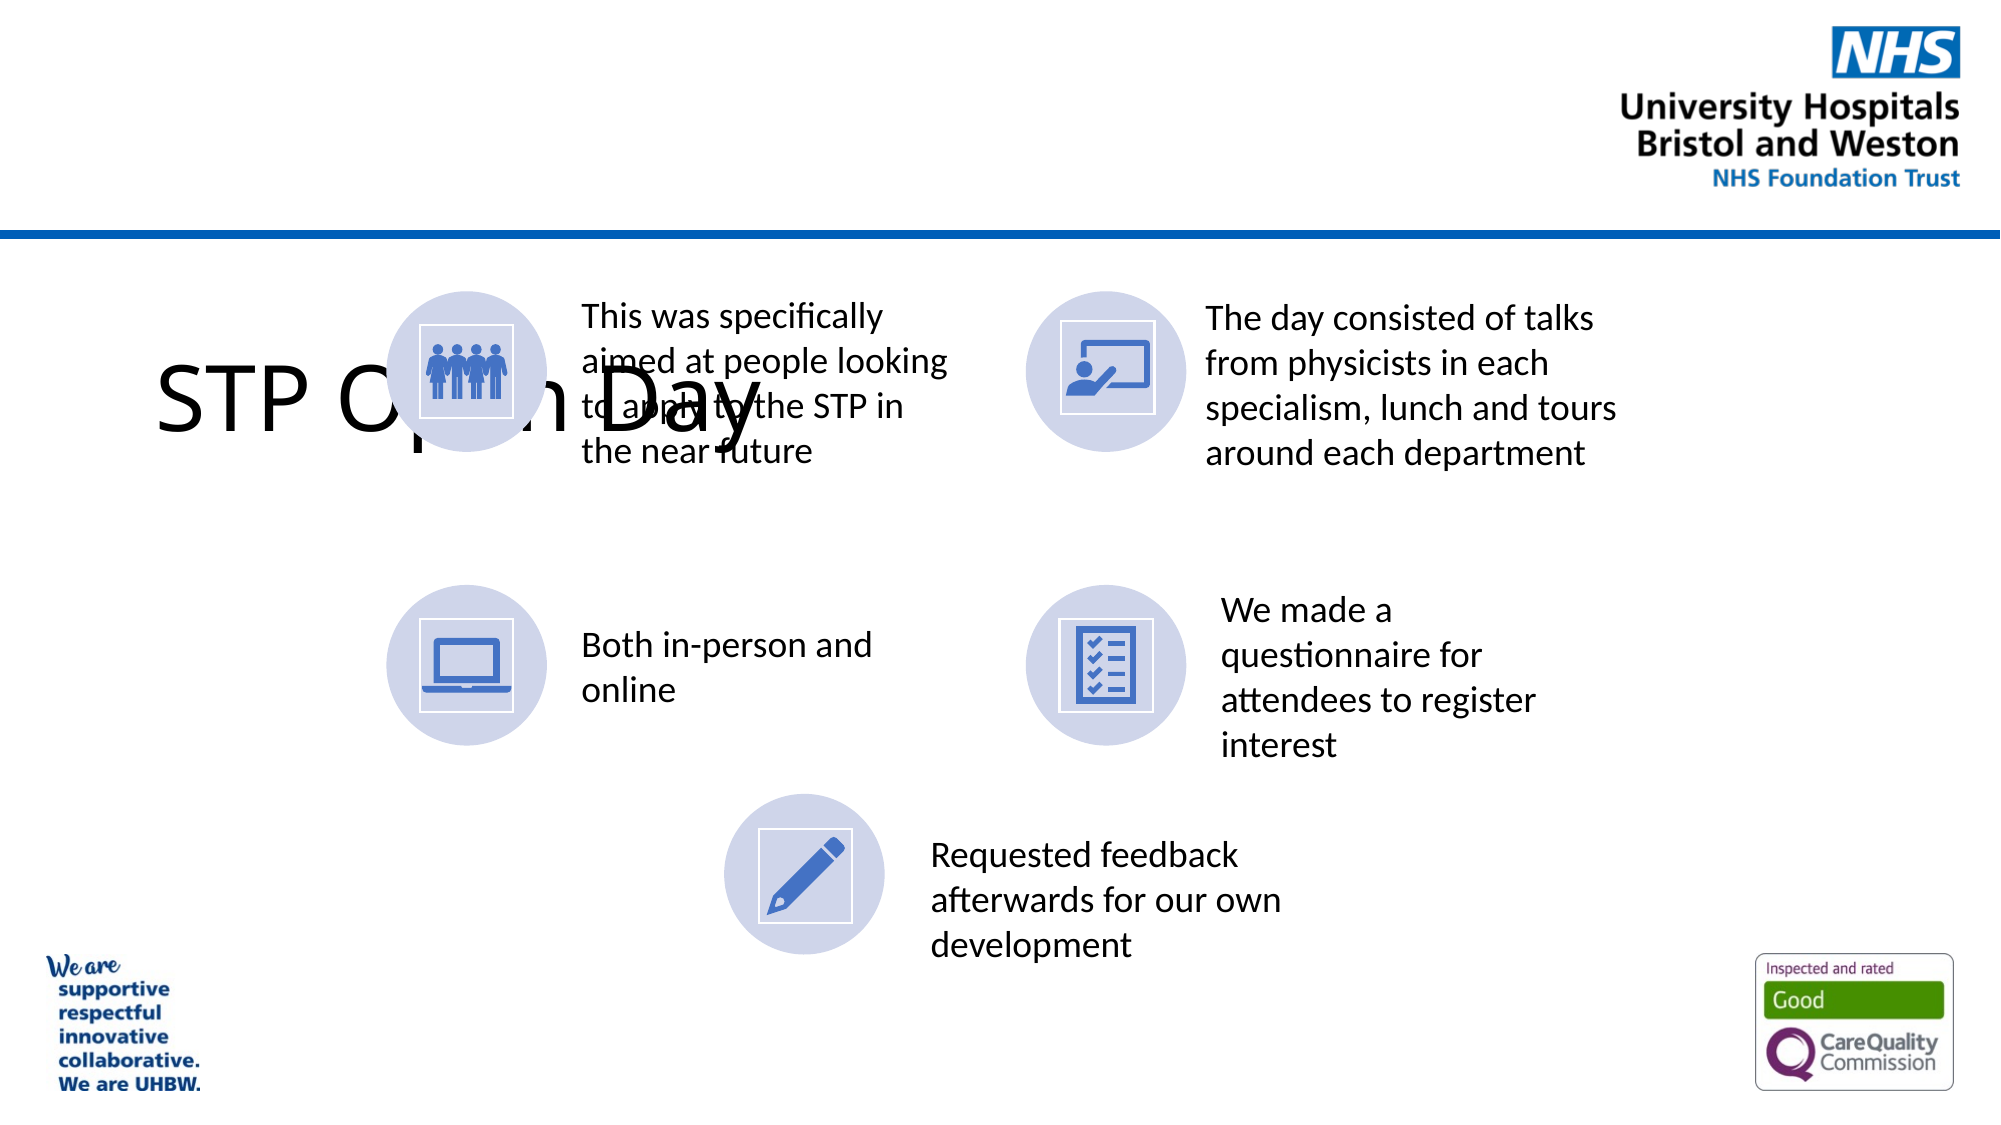

This was specifically aimed at people looking to apply to the STP in the near future
The day consisted of talks from physicists in each specialism, lunch and tours around each department
Both in-person and online
We made a questionnaire for attendees to register interest
Requested feedback afterwards for our own development
# STP Open Day